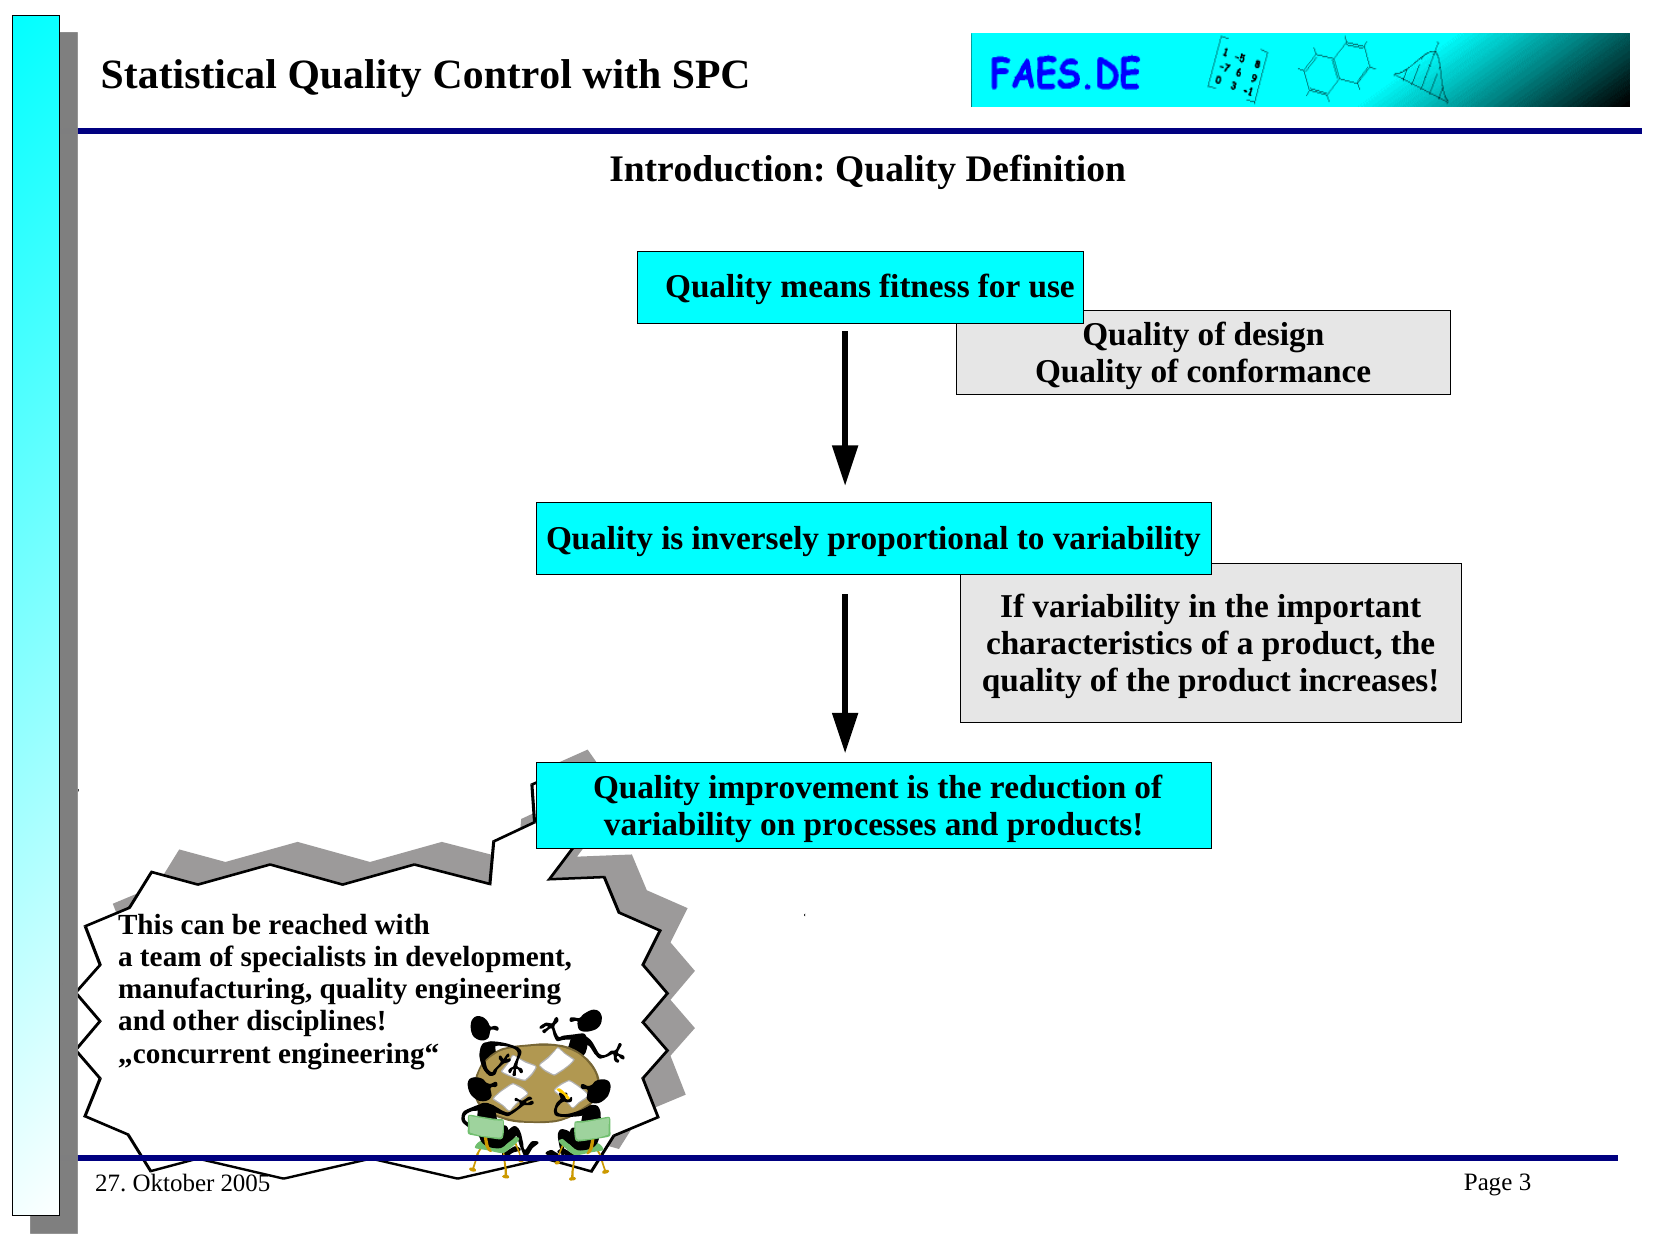

Statistical Quality Control with SPC
Introduction: Quality Definition
Quality means fitness for use
Quality of design
Quality of conformance
Quality is inversely proportional to variability
If variability in the important
characteristics of a product, the
quality of the product increases!
This can be reached with
a team of specialists in development,
manufacturing, quality engineering
and other disciplines!
„concurrent engineering“
 Quality improvement is the reduction of
variability on processes and products!
Page
27. Oktober 2005